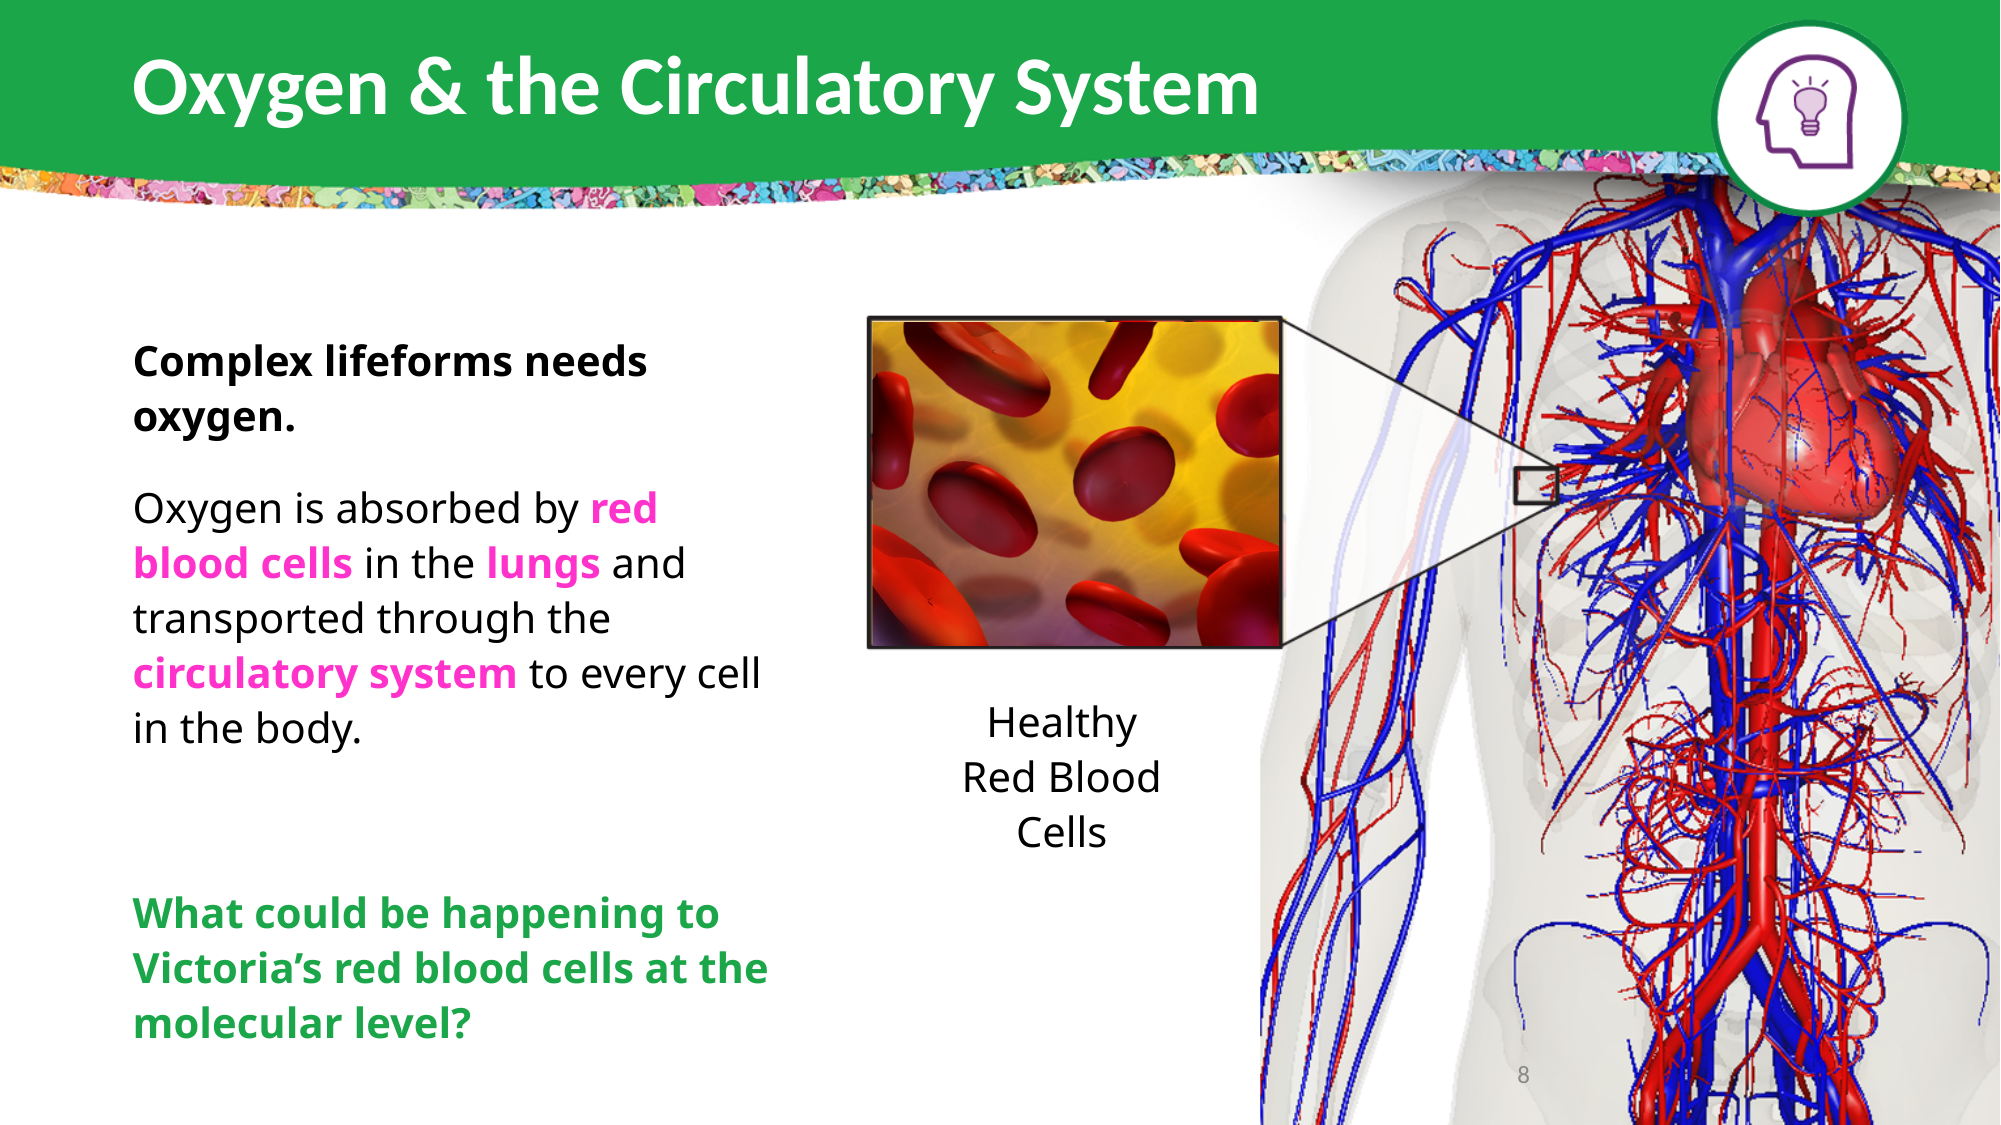

Oxygen & the Circulatory System
Complex lifeforms needs oxygen.
Oxygen is absorbed by red blood cells in the lungs and transported through the circulatory system to every cell in the body.
What could be happening to Victoria’s red blood cells at the molecular level?
Healthy Red Blood Cells
7